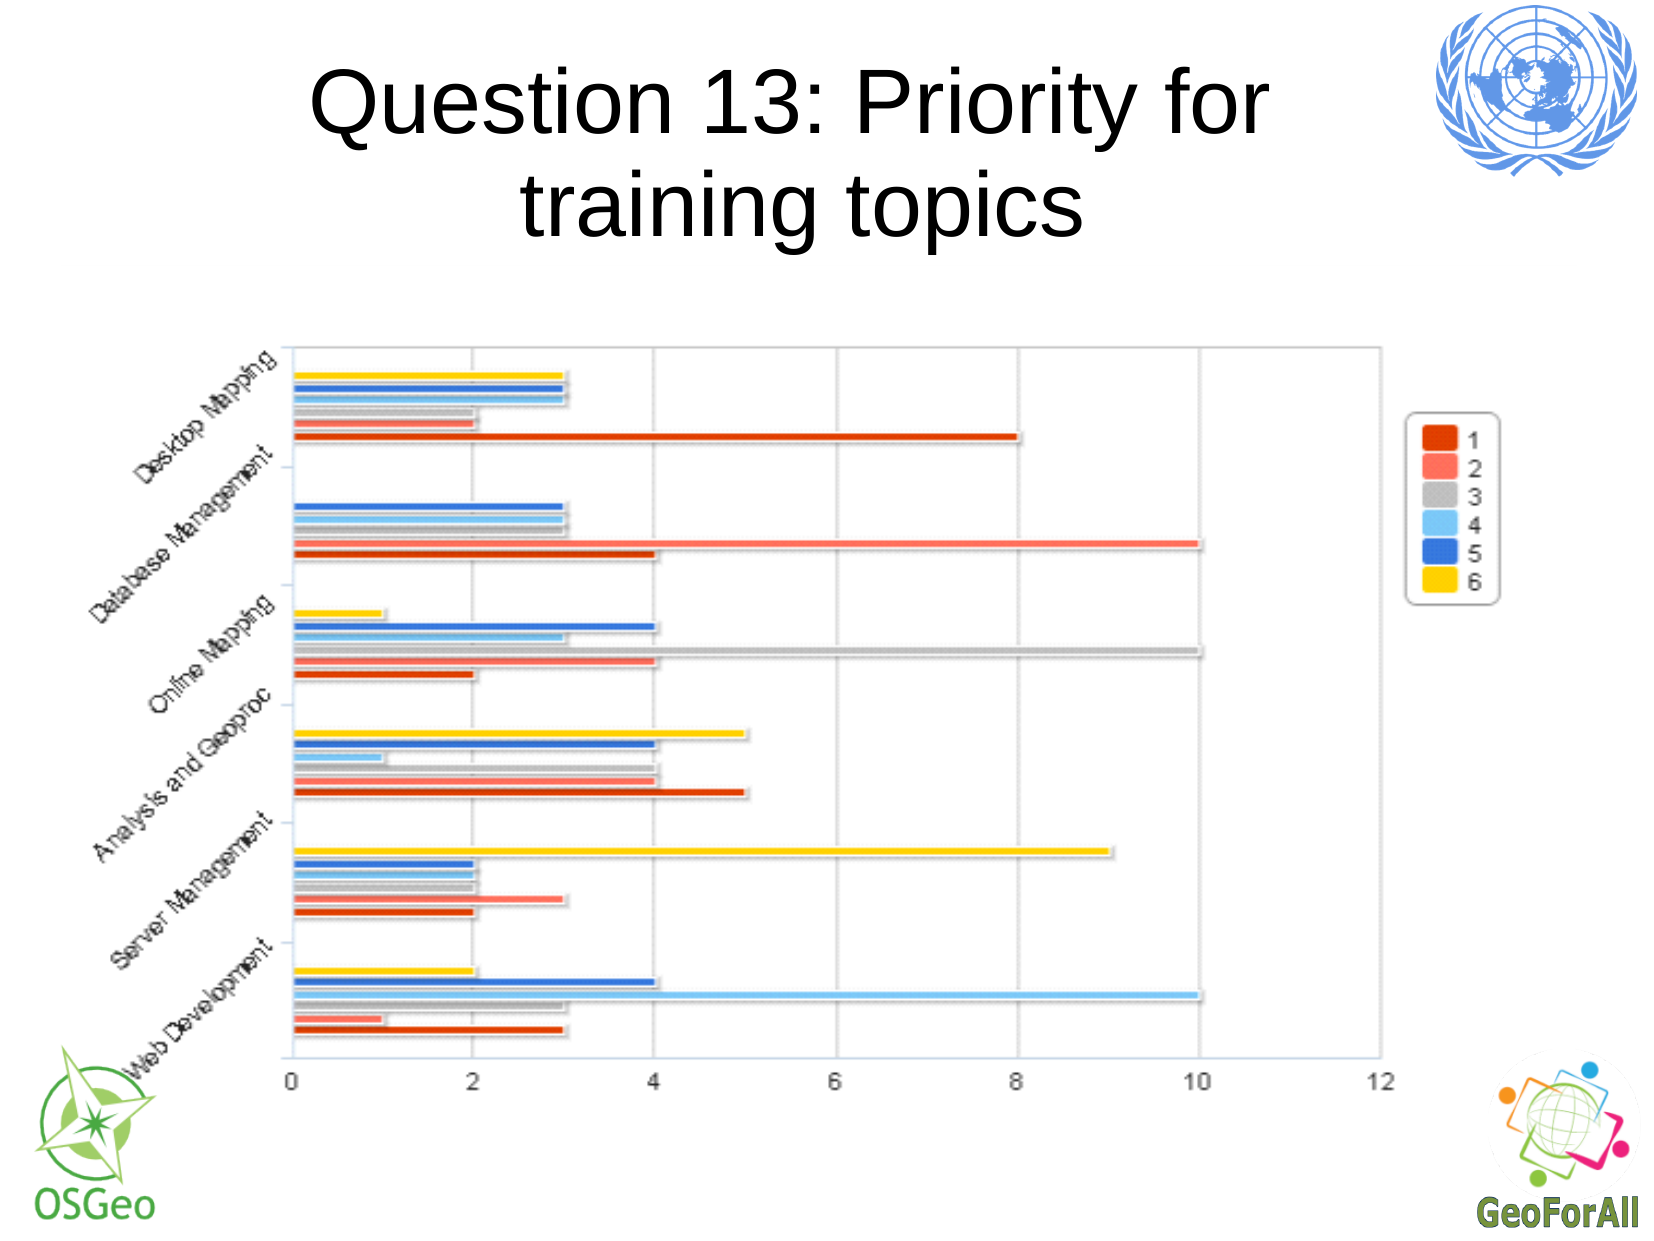

# Question 13: Priority for training topics